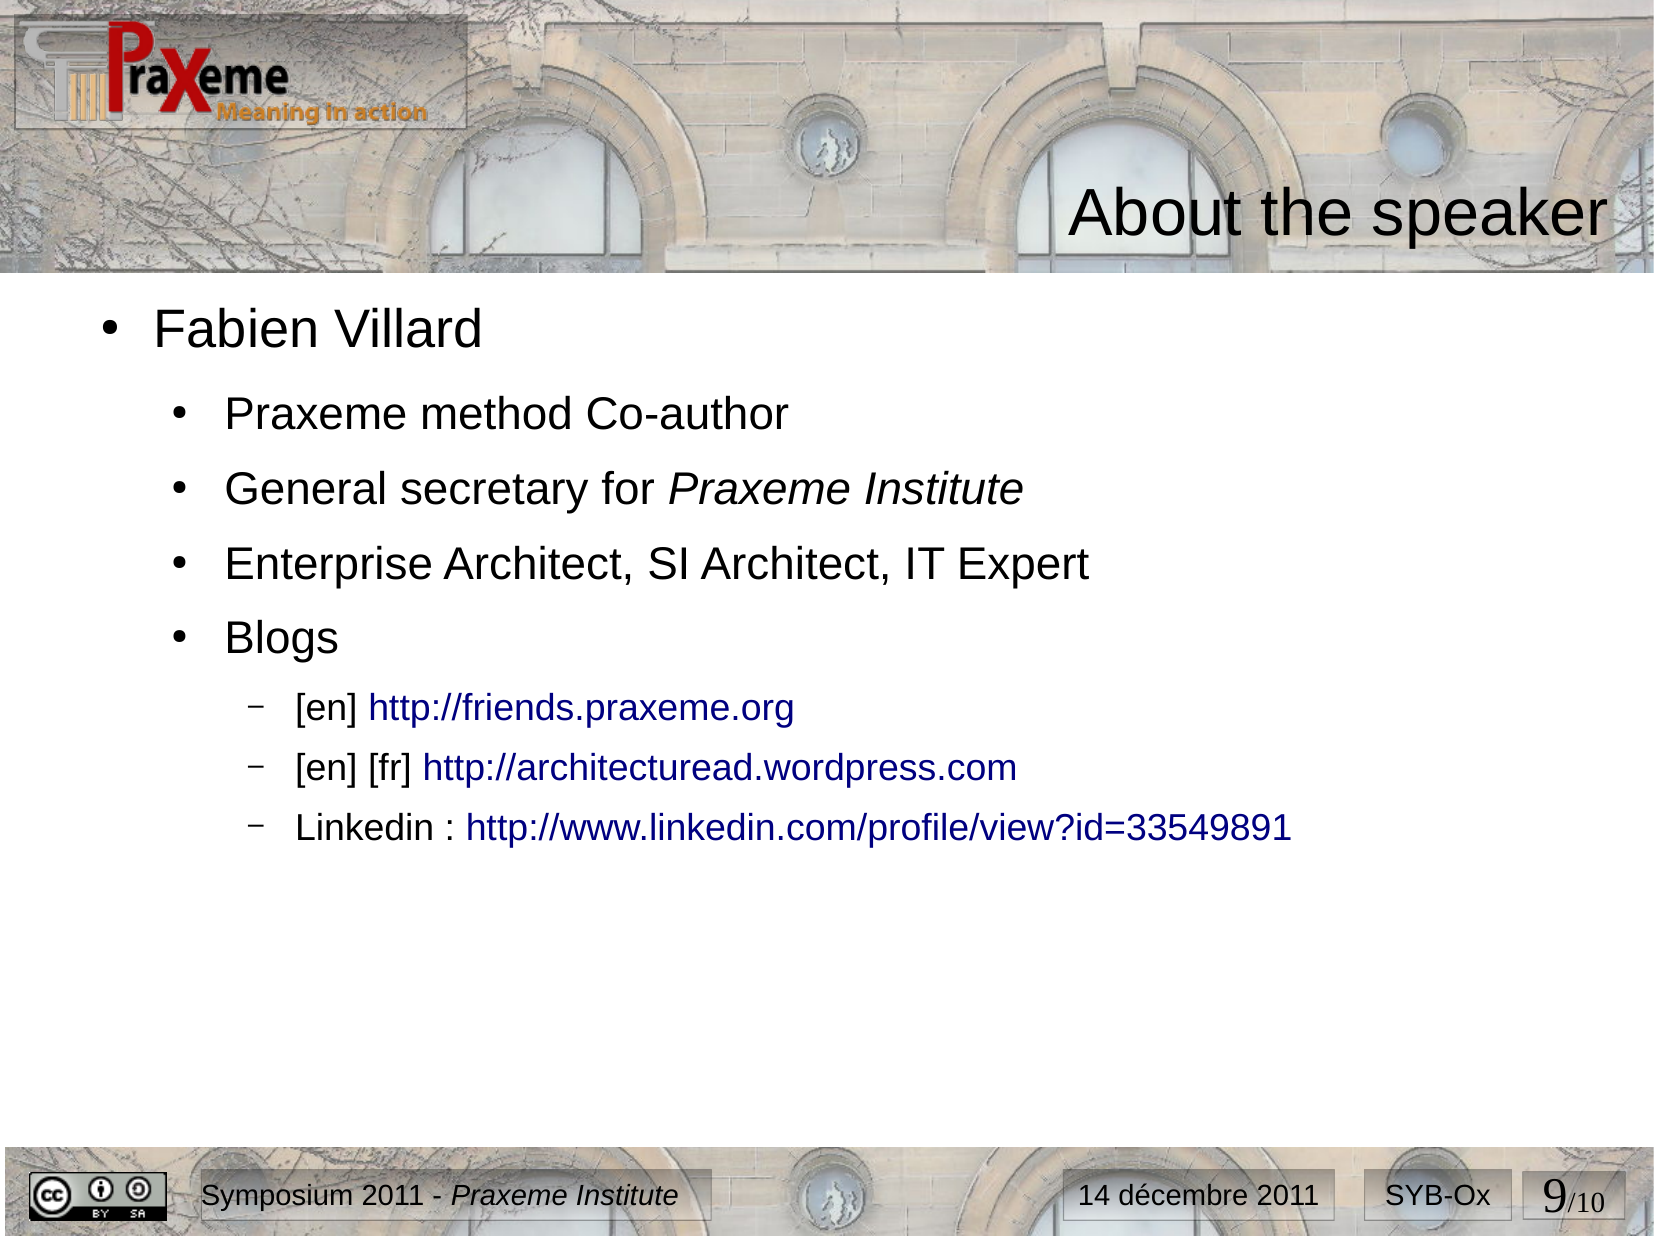

# About the speaker
Fabien Villard
Praxeme method Co-author
General secretary for Praxeme Institute
Enterprise Architect, SI Architect, IT Expert
Blogs
[en] http://friends.praxeme.org
[en] [fr] http://architecturead.wordpress.com
Linkedin : http://www.linkedin.com/profile/view?id=33549891
Praxeme - ICSSEA
9